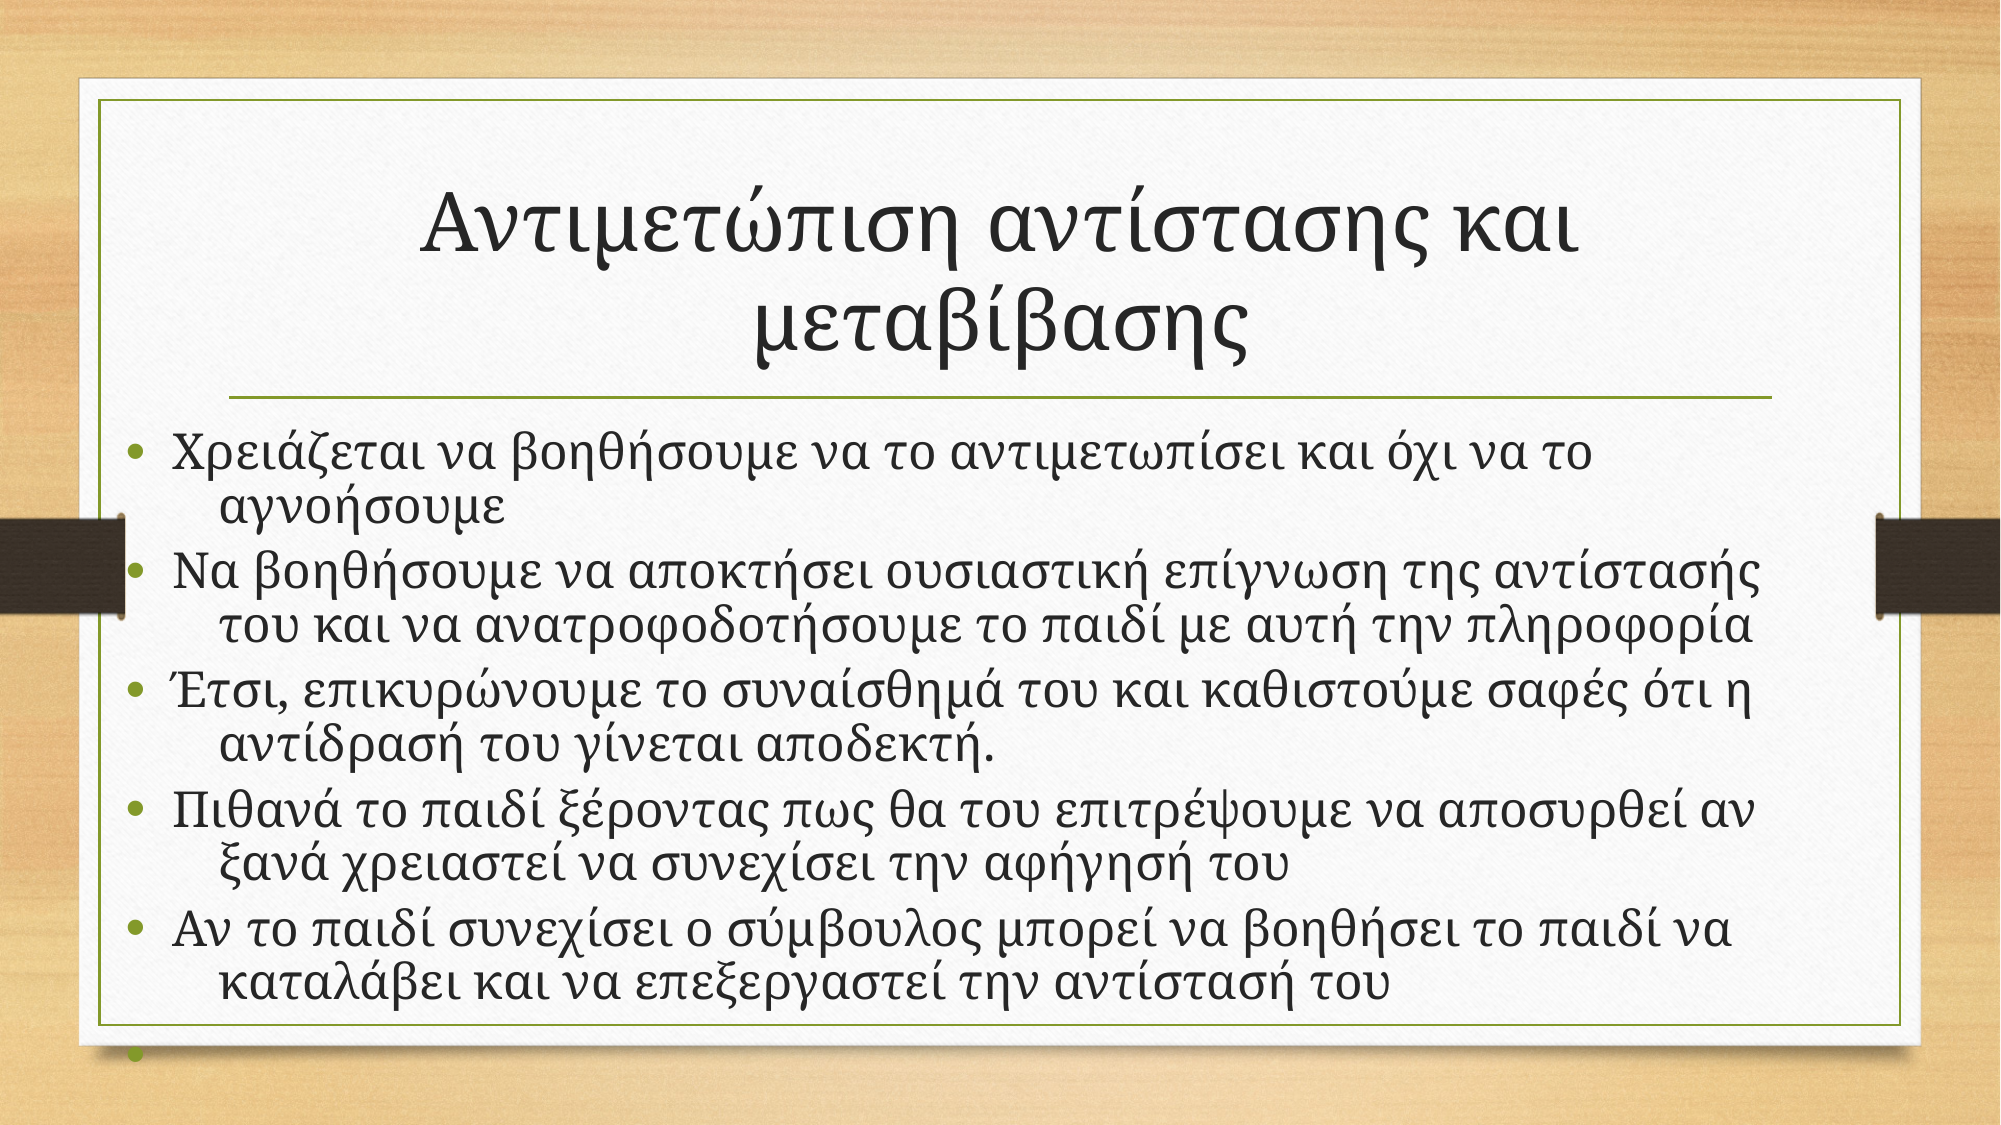

# Αντιμετώπιση αντίστασης και μεταβίβασης
Χρειάζεται να βοηθήσουμε να το αντιμετωπίσει και όχι να το αγνοήσουμε
Να βοηθήσουμε να αποκτήσει ουσιαστική επίγνωση της αντίστασής του και να ανατροφοδοτήσουμε το παιδί με αυτή την πληροφορία
Έτσι, επικυρώνουμε το συναίσθημά του και καθιστούμε σαφές ότι η αντίδρασή του γίνεται αποδεκτή.
Πιθανά το παιδί ξέροντας πως θα του επιτρέψουμε να αποσυρθεί αν ξανά χρειαστεί να συνεχίσει την αφήγησή του
Αν το παιδί συνεχίσει ο σύμβουλος μπορεί να βοηθήσει το παιδί να καταλάβει και να επεξεργαστεί την αντίστασή του